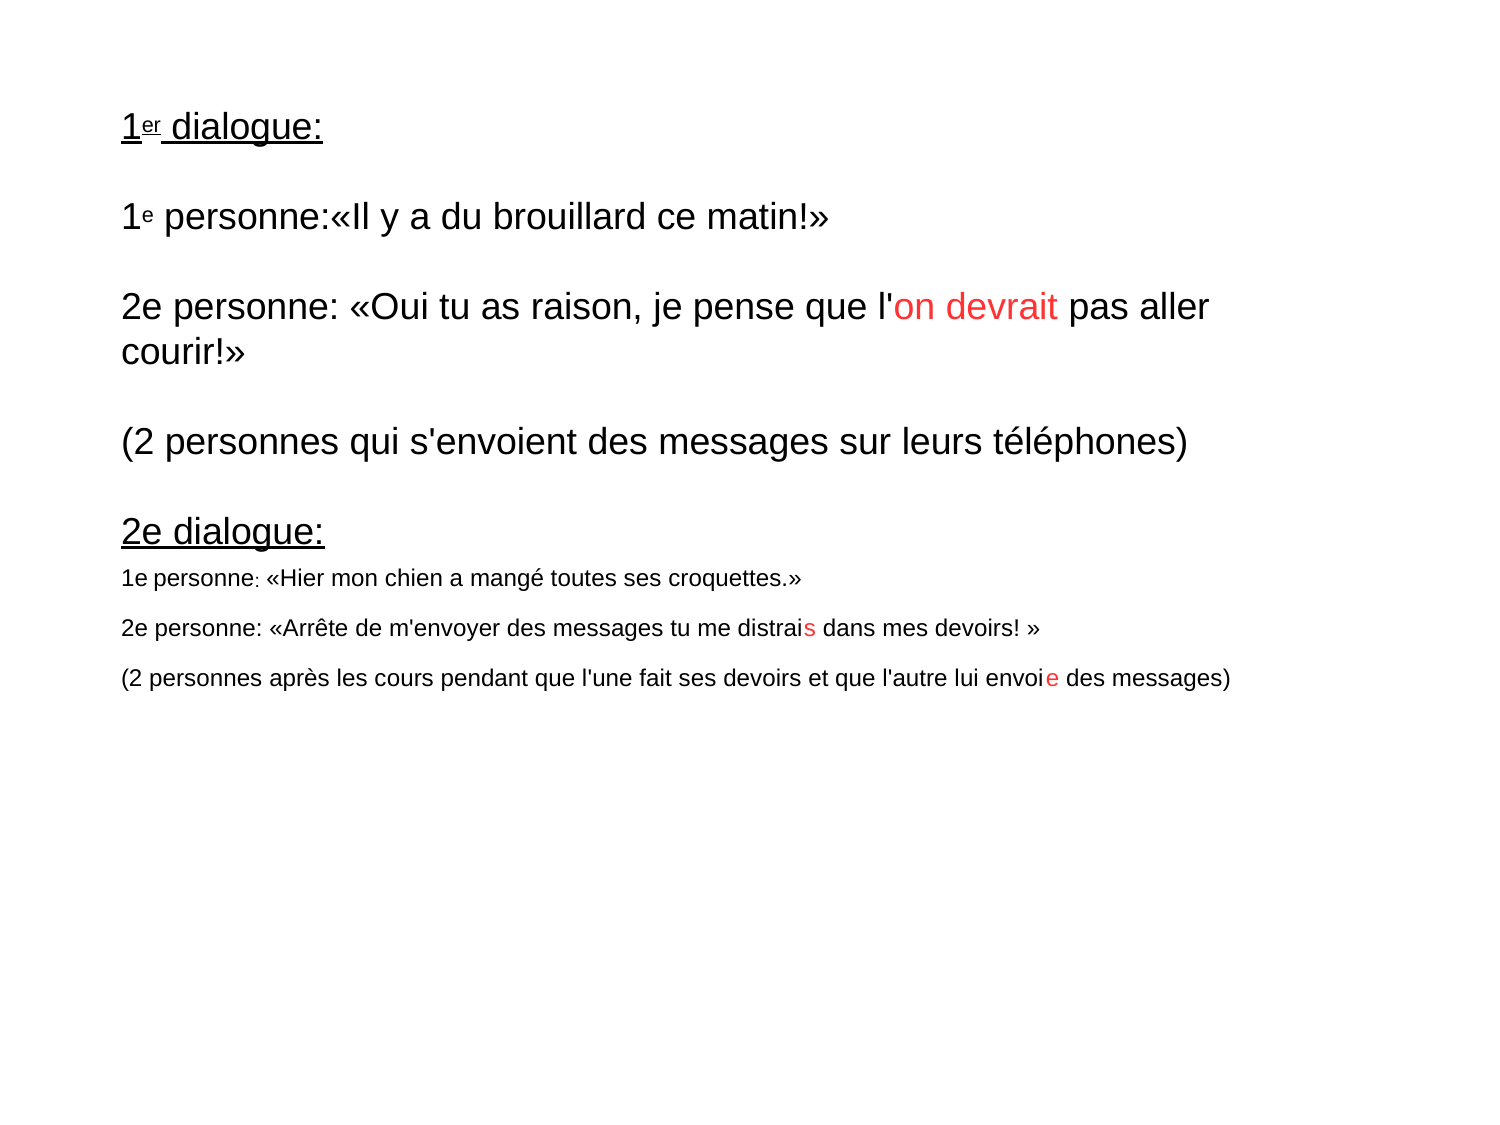

1er dialogue:
1e personne:«Il y a du brouillard ce matin!»
2e personne: «Oui tu as raison, je pense que l'on devrait pas aller courir!»
(2 personnes qui s'envoient des messages sur leurs téléphones)
2e dialogue:
1e personne: «Hier mon chien a mangé toutes ses croquettes.»
2e personne: «Arrête de m'envoyer des messages tu me distrais dans mes devoirs! »
(2 personnes après les cours pendant que l'une fait ses devoirs et que l'autre lui envoie des messages)